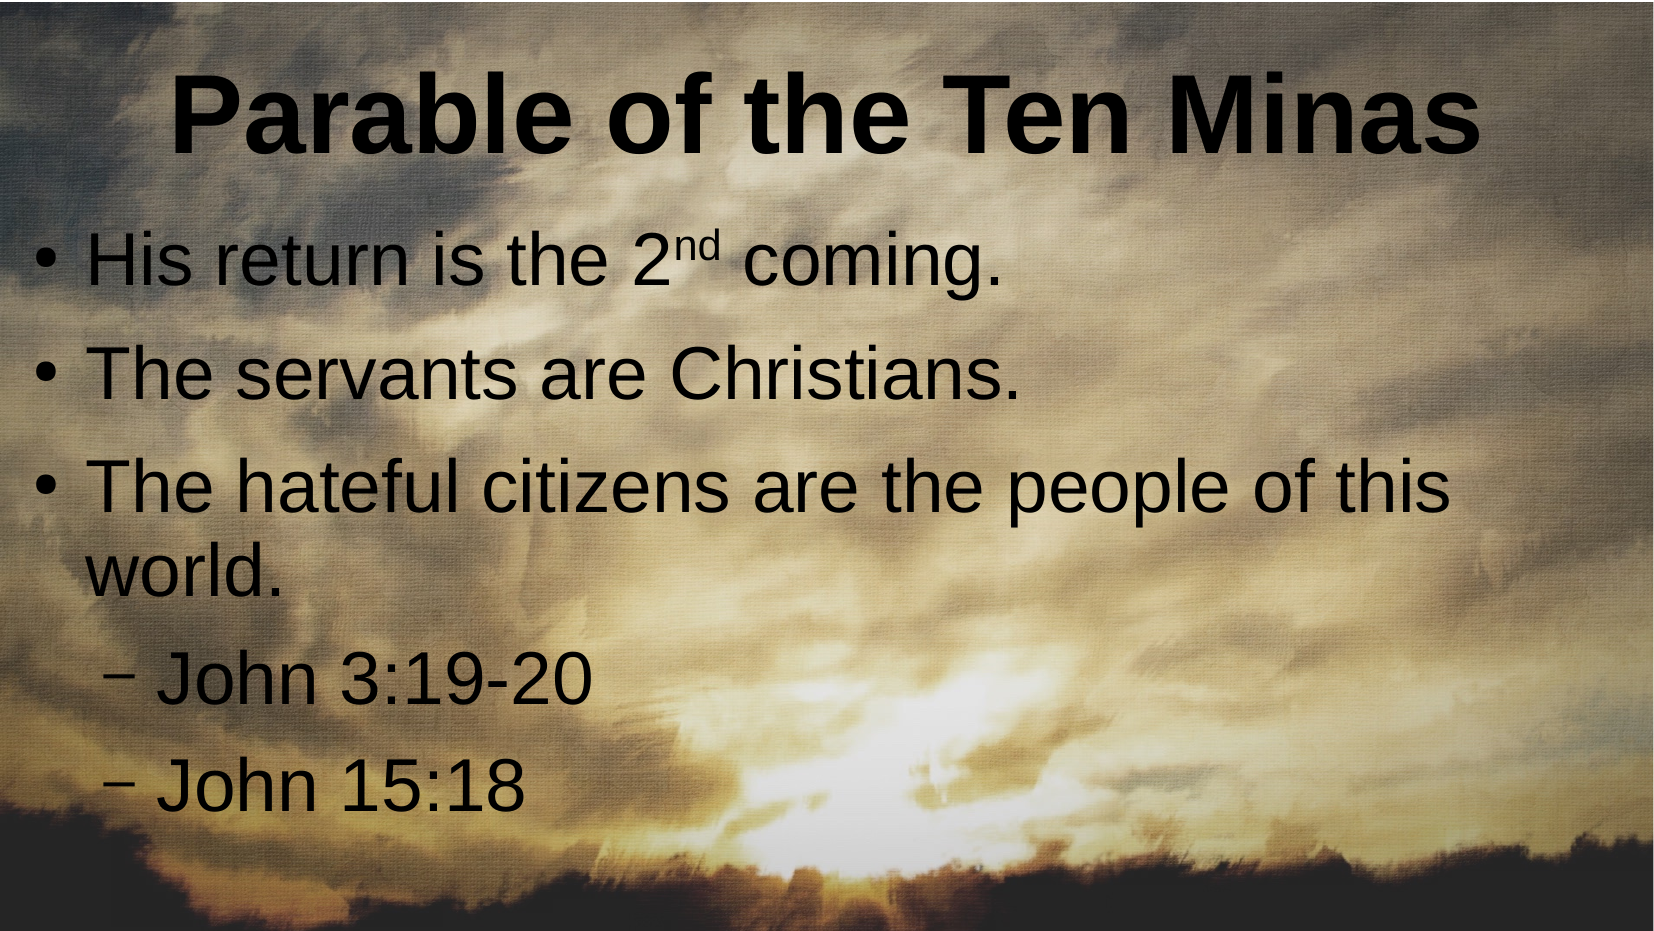

# Parable of the Ten Minas
His return is the 2nd coming.
The servants are Christians.
The hateful citizens are the people of this world.
John 3:19-20
John 15:18